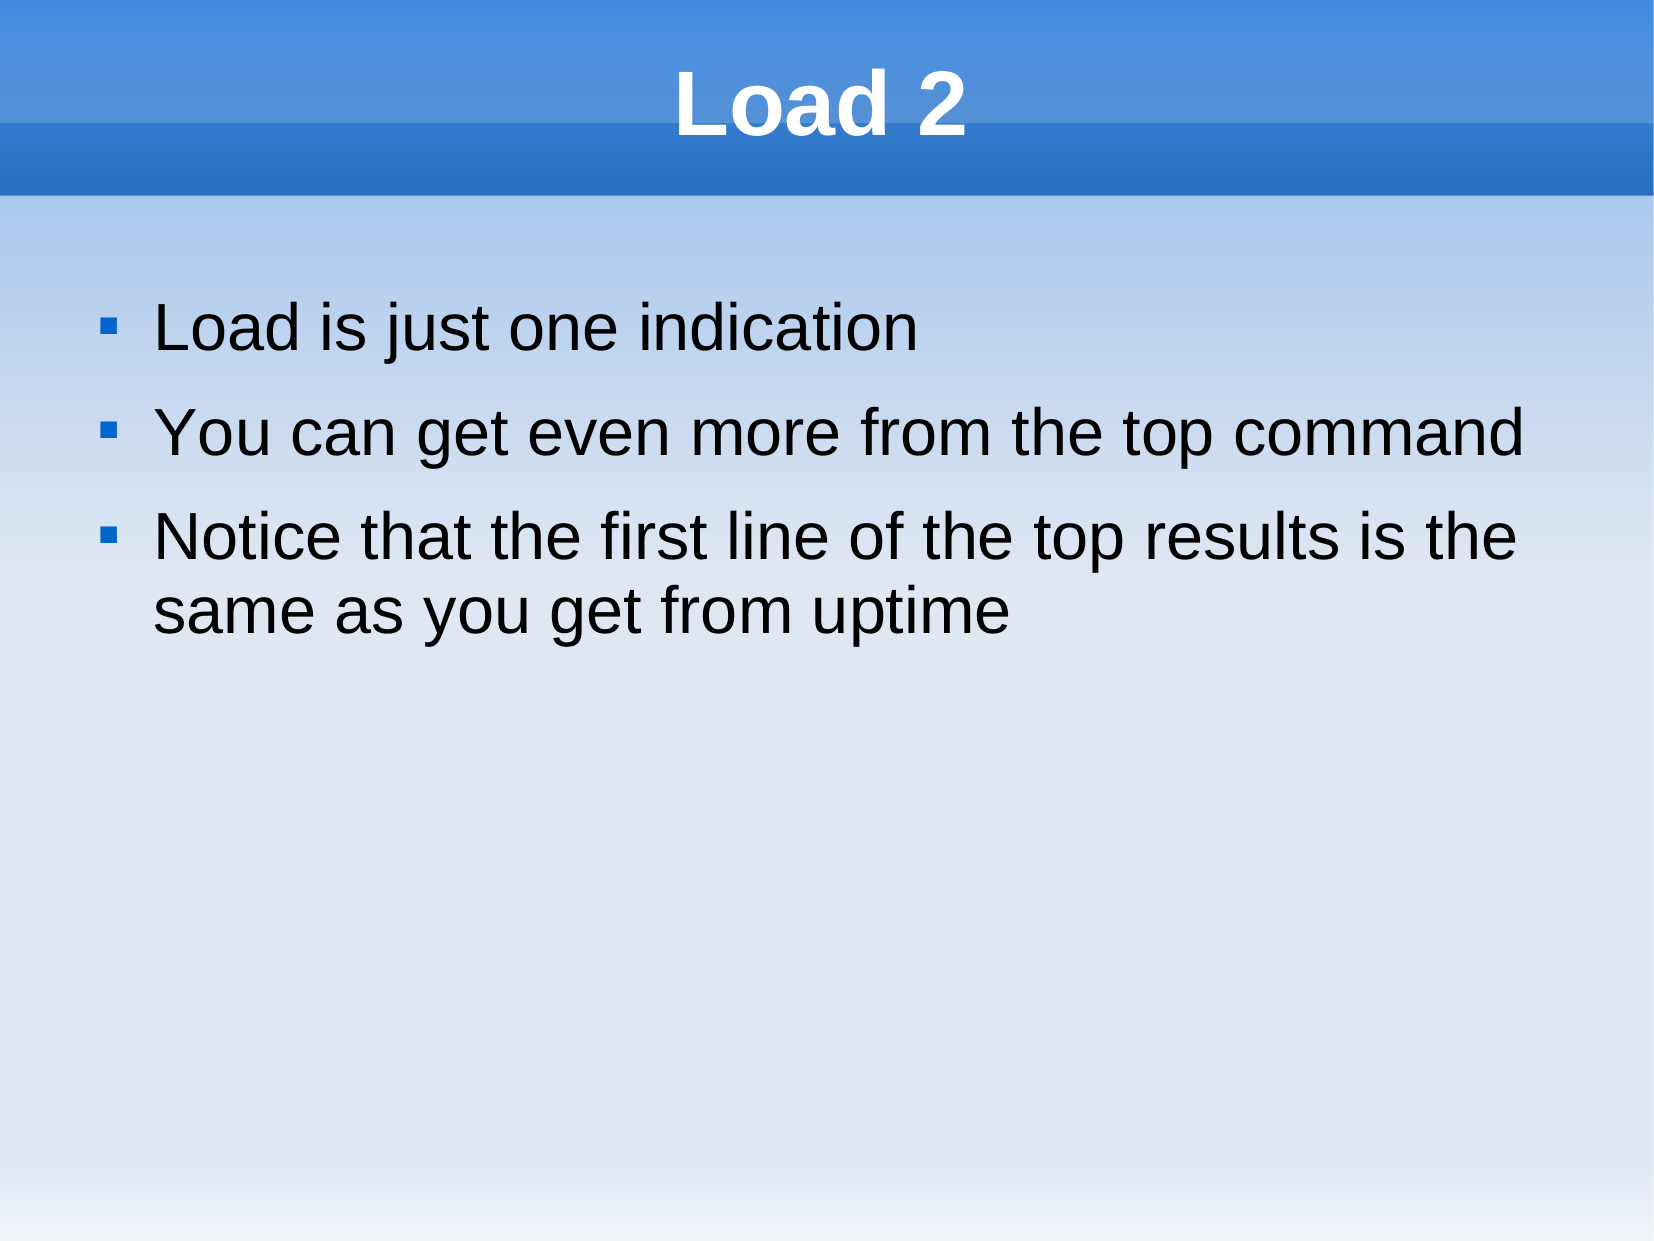

# Load 2
Load is just one indication
You can get even more from the top command
Notice that the first line of the top results is the same as you get from uptime